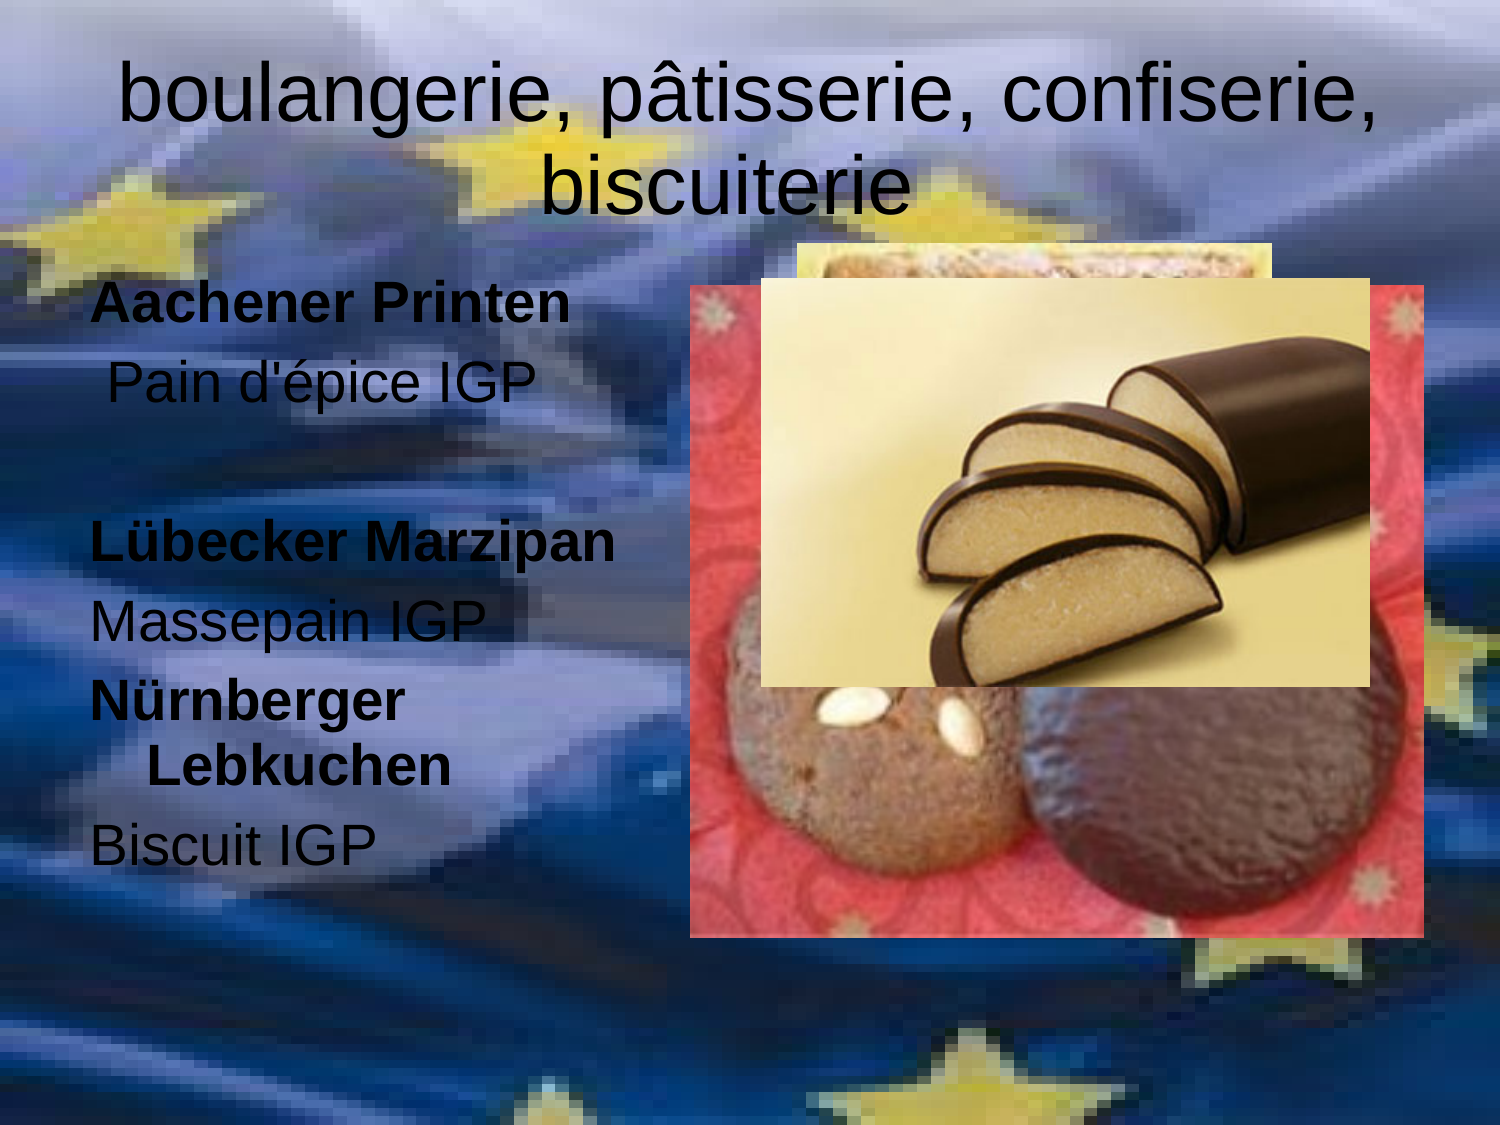

# boulangerie, pâtisserie, confiserie, biscuiterie
Aachener Printen
 Pain d'épice IGP
Lübecker Marzipan
Massepain IGP
Nürnberger Lebkuchen
Biscuit IGP